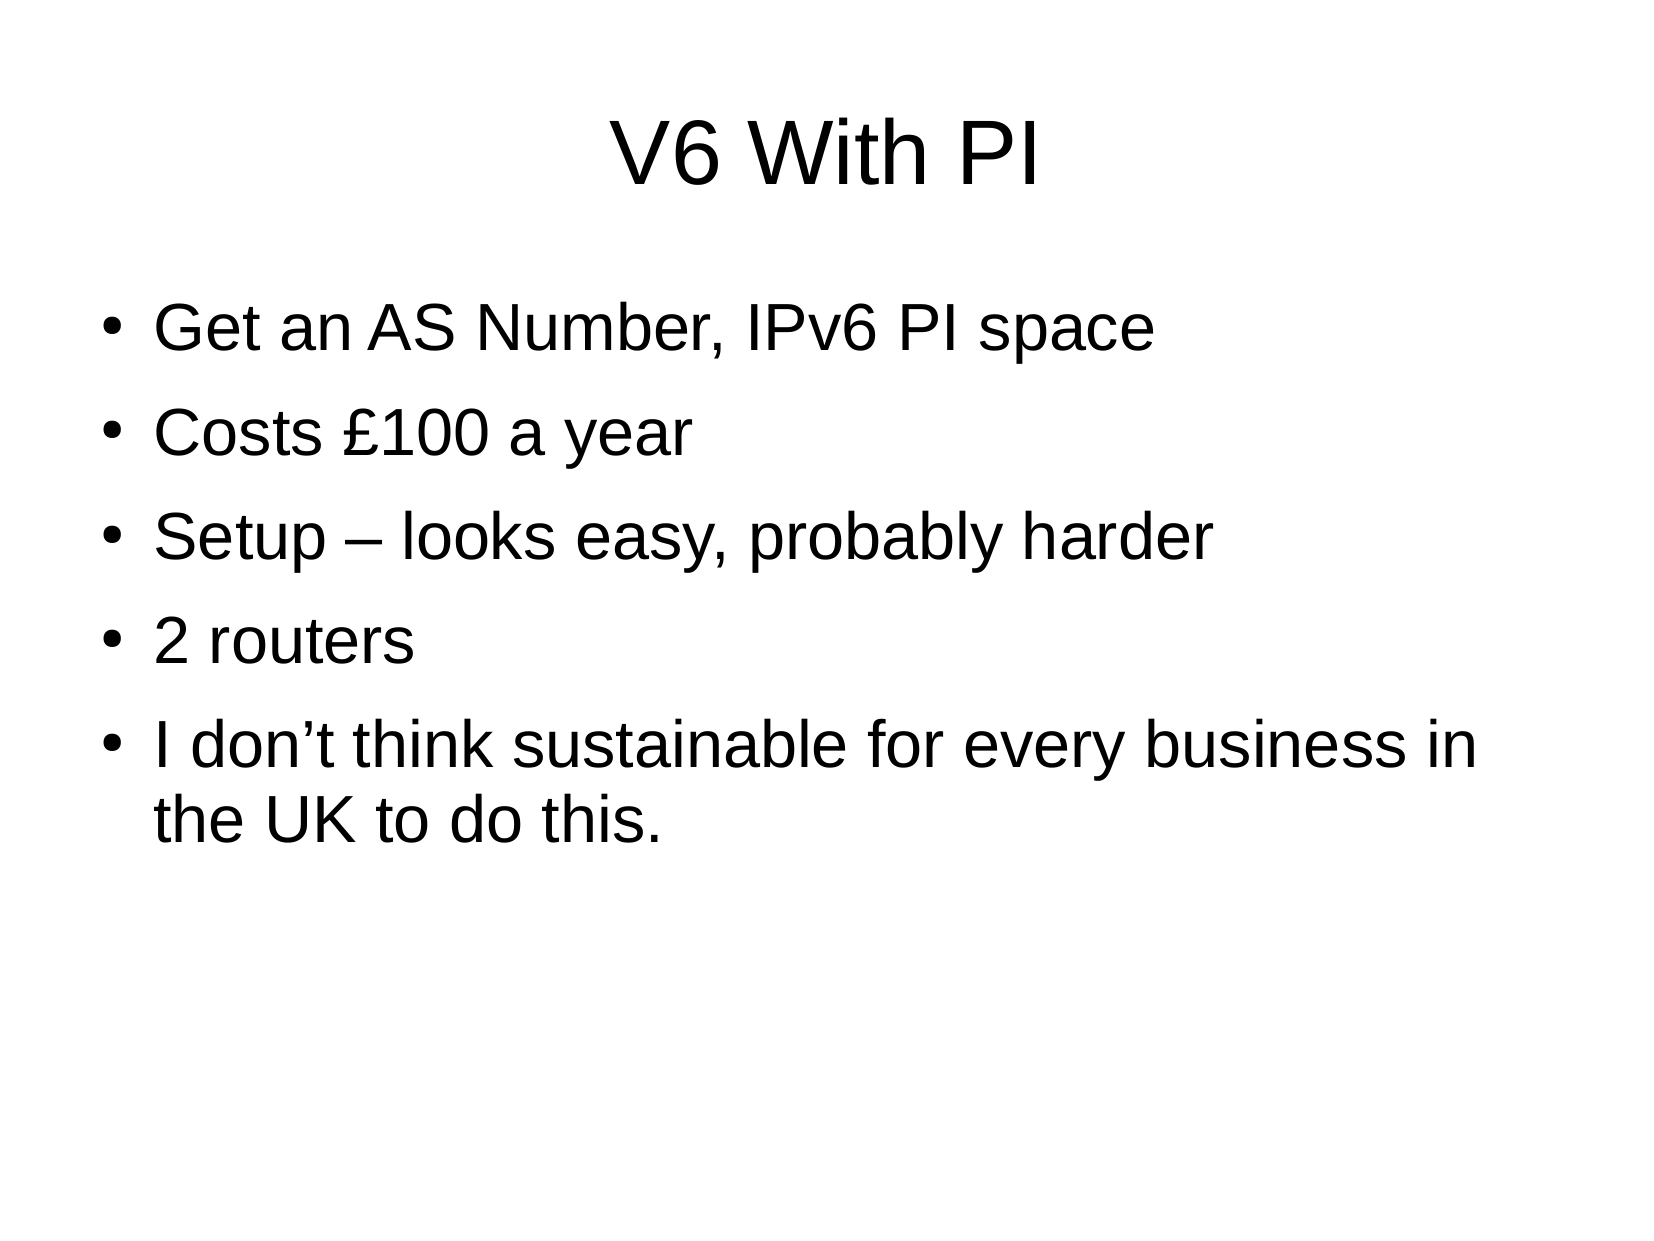

# V6 With PI
Get an AS Number, IPv6 PI space
Costs £100 a year
Setup – looks easy, probably harder
2 routers
I don’t think sustainable for every business in the UK to do this.